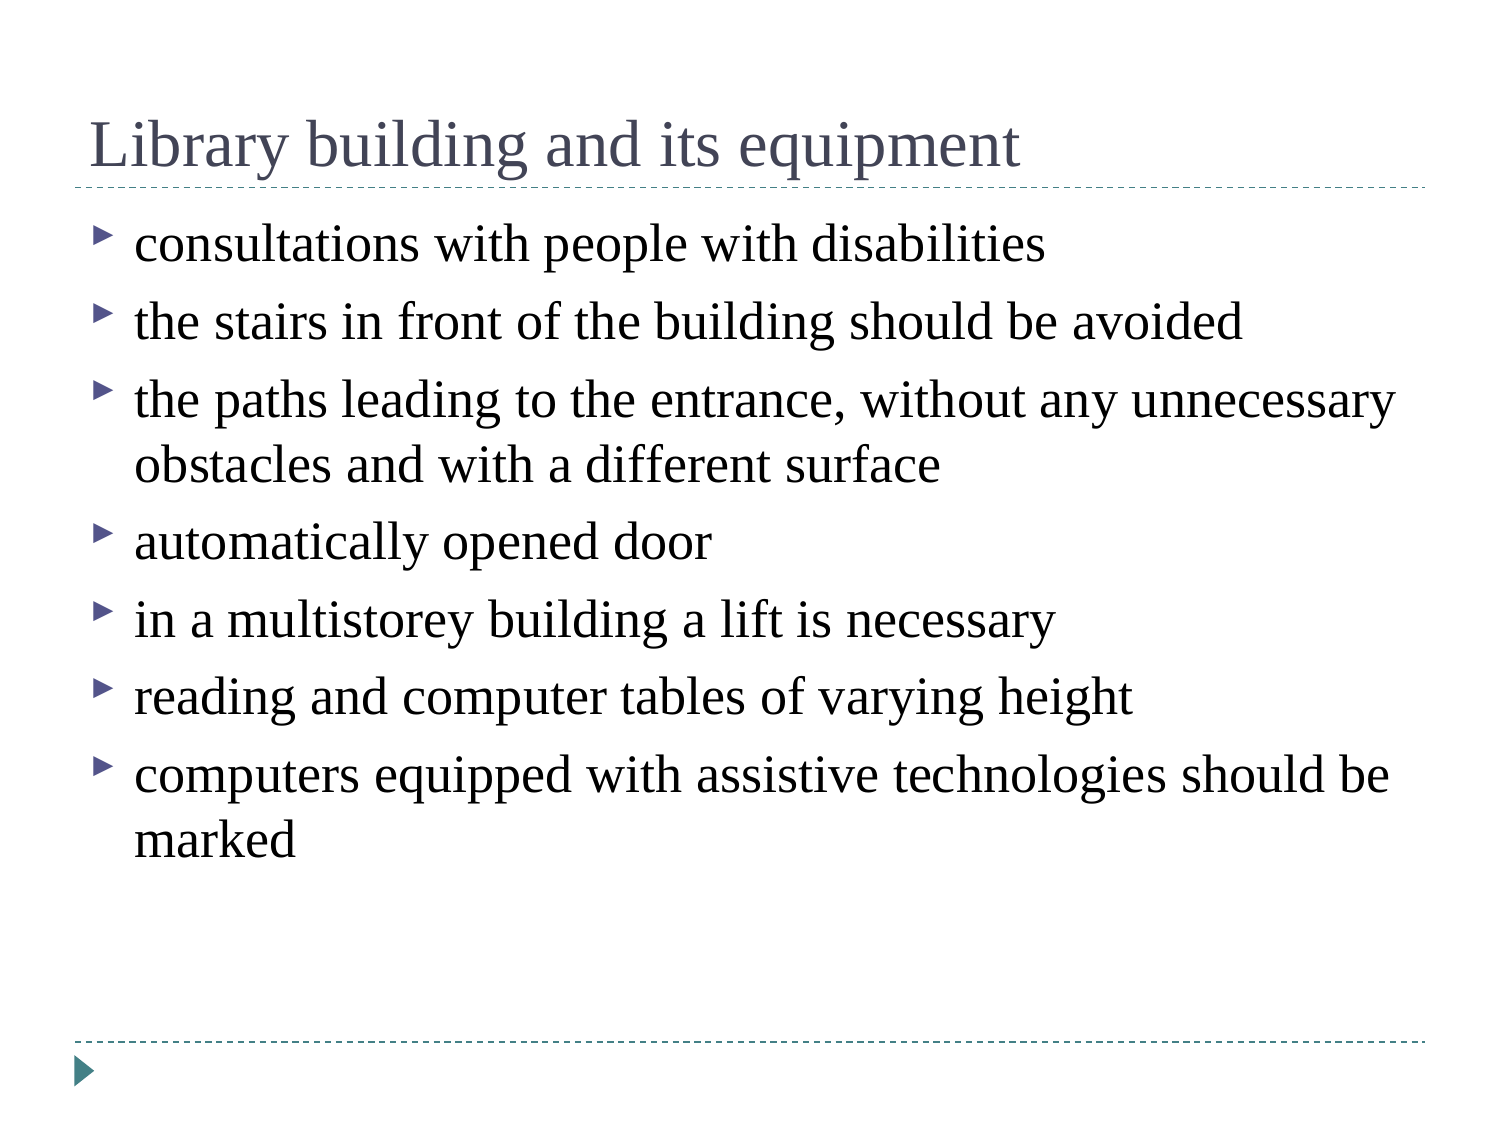

# Library building and its equipment
consultations with people with disabilities
the stairs in front of the building should be avoided
the paths leading to the entrance, without any unnecessary obstacles and with a different surface
automatically opened door
in a multistorey building a lift is necessary
reading and computer tables of varying height
computers equipped with assistive technologies should be marked